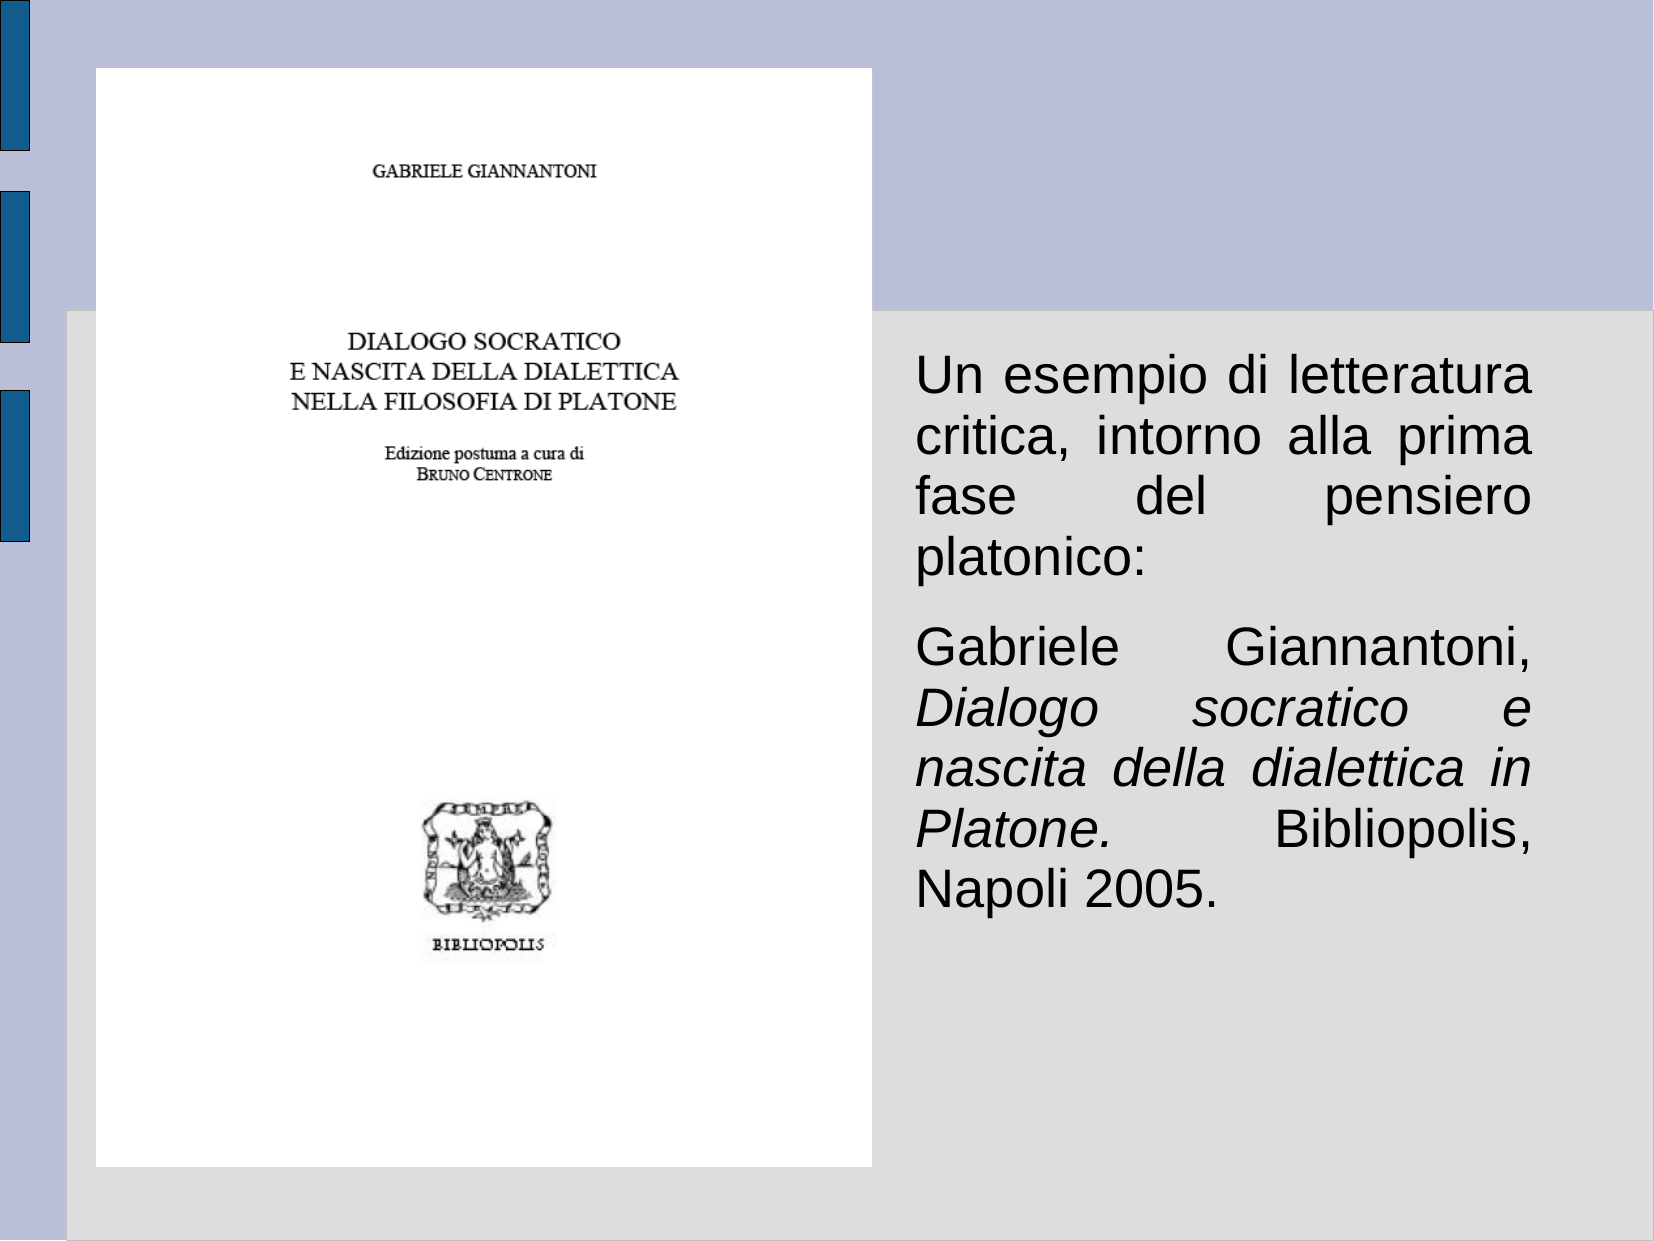

#
Un esempio di letteratura critica, intorno alla prima fase del pensiero platonico:
Gabriele Giannantoni, Dialogo socratico e nascita della dialettica in Platone. Bibliopolis, Napoli 2005.